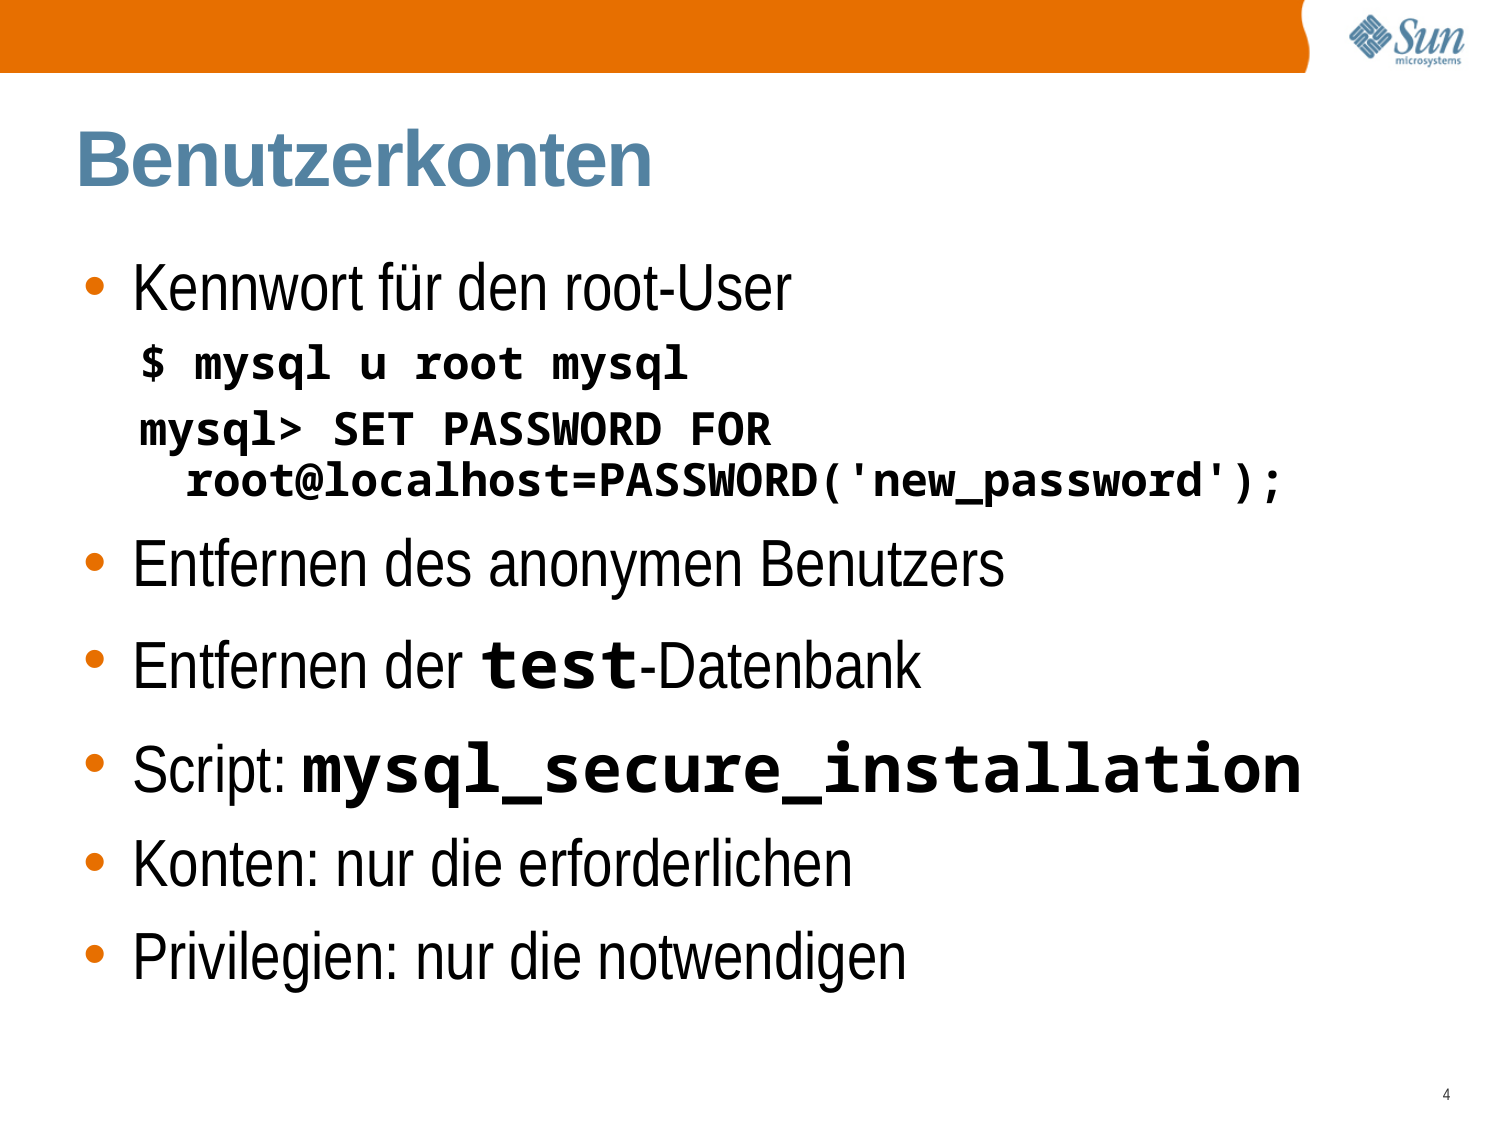

# Benutzerkonten
Kennwort für den root-User
$ mysql ­u root mysql
mysql> SET PASSWORD FOR root@localhost=PASSWORD('new_password');
Entfernen des anonymen Benutzers
Entfernen der test-Datenbank
Script: mysql_secure_installation
Konten: nur die erforderlichen
Privilegien: nur die notwendigen